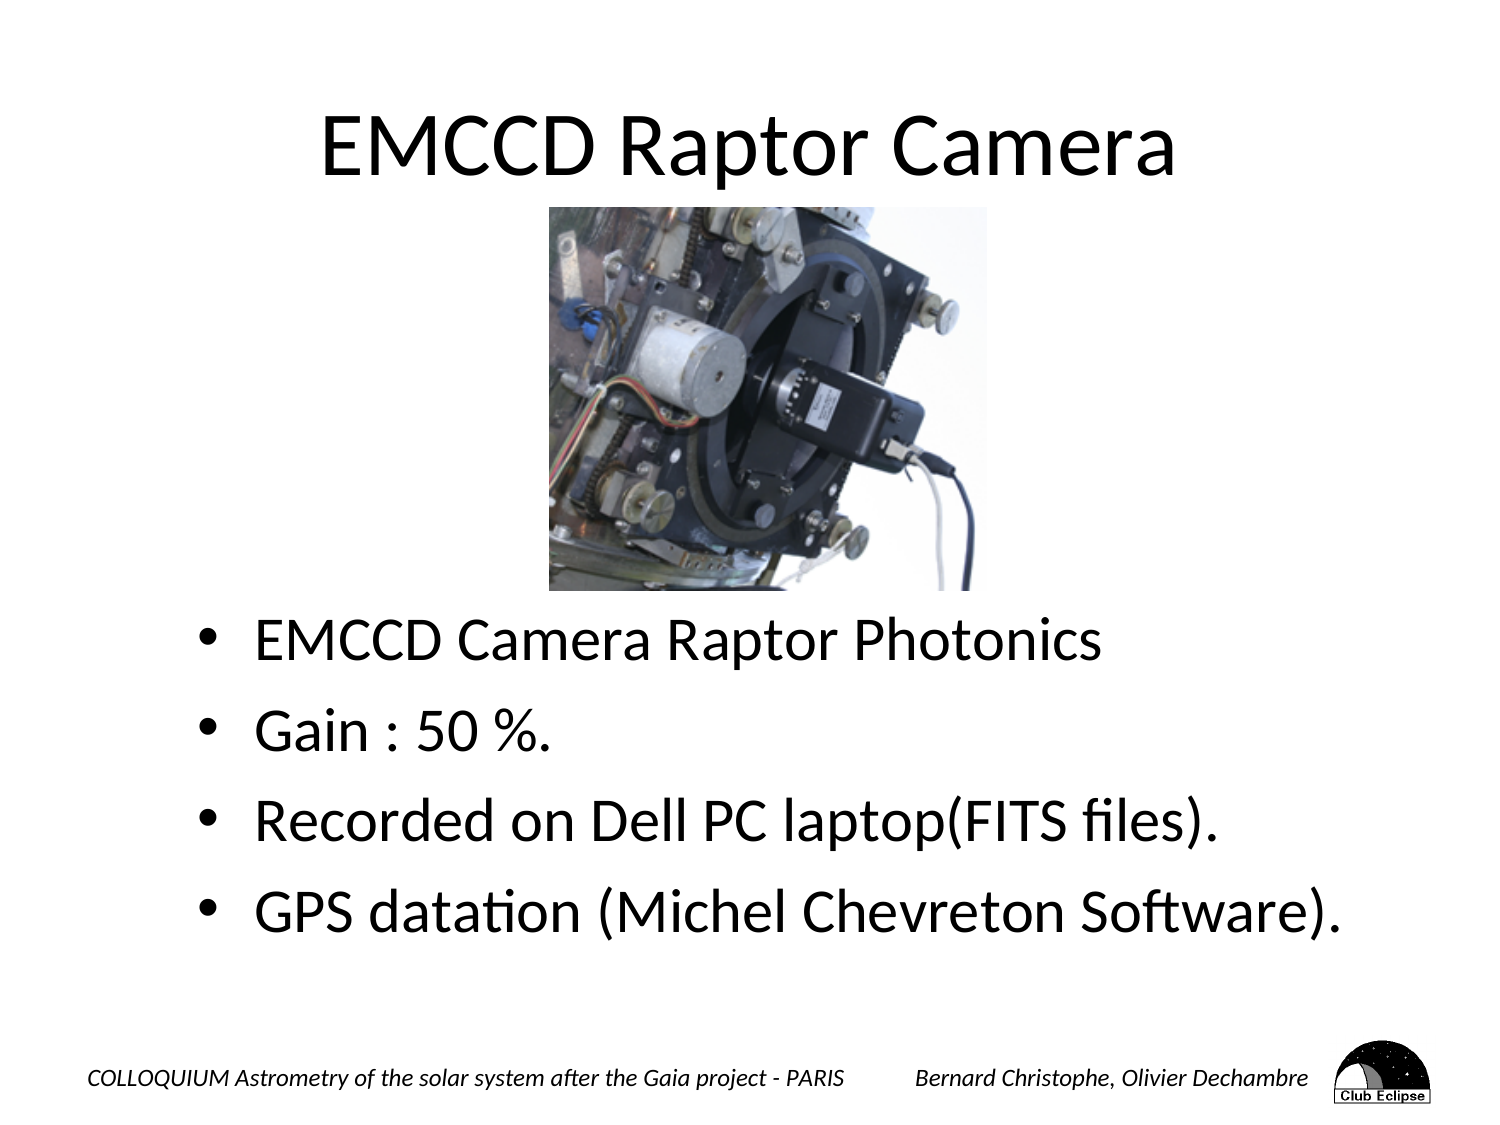

# EMCCD Raptor Camera
EMCCD Camera Raptor Photonics
Gain : 50 %.
Recorded on Dell PC laptop(FITS files).
GPS datation (Michel Chevreton Software).
Bernard Christophe, Olivier Dechambre
COLLOQUIUM Astrometry of the solar system after the Gaia project - PARIS